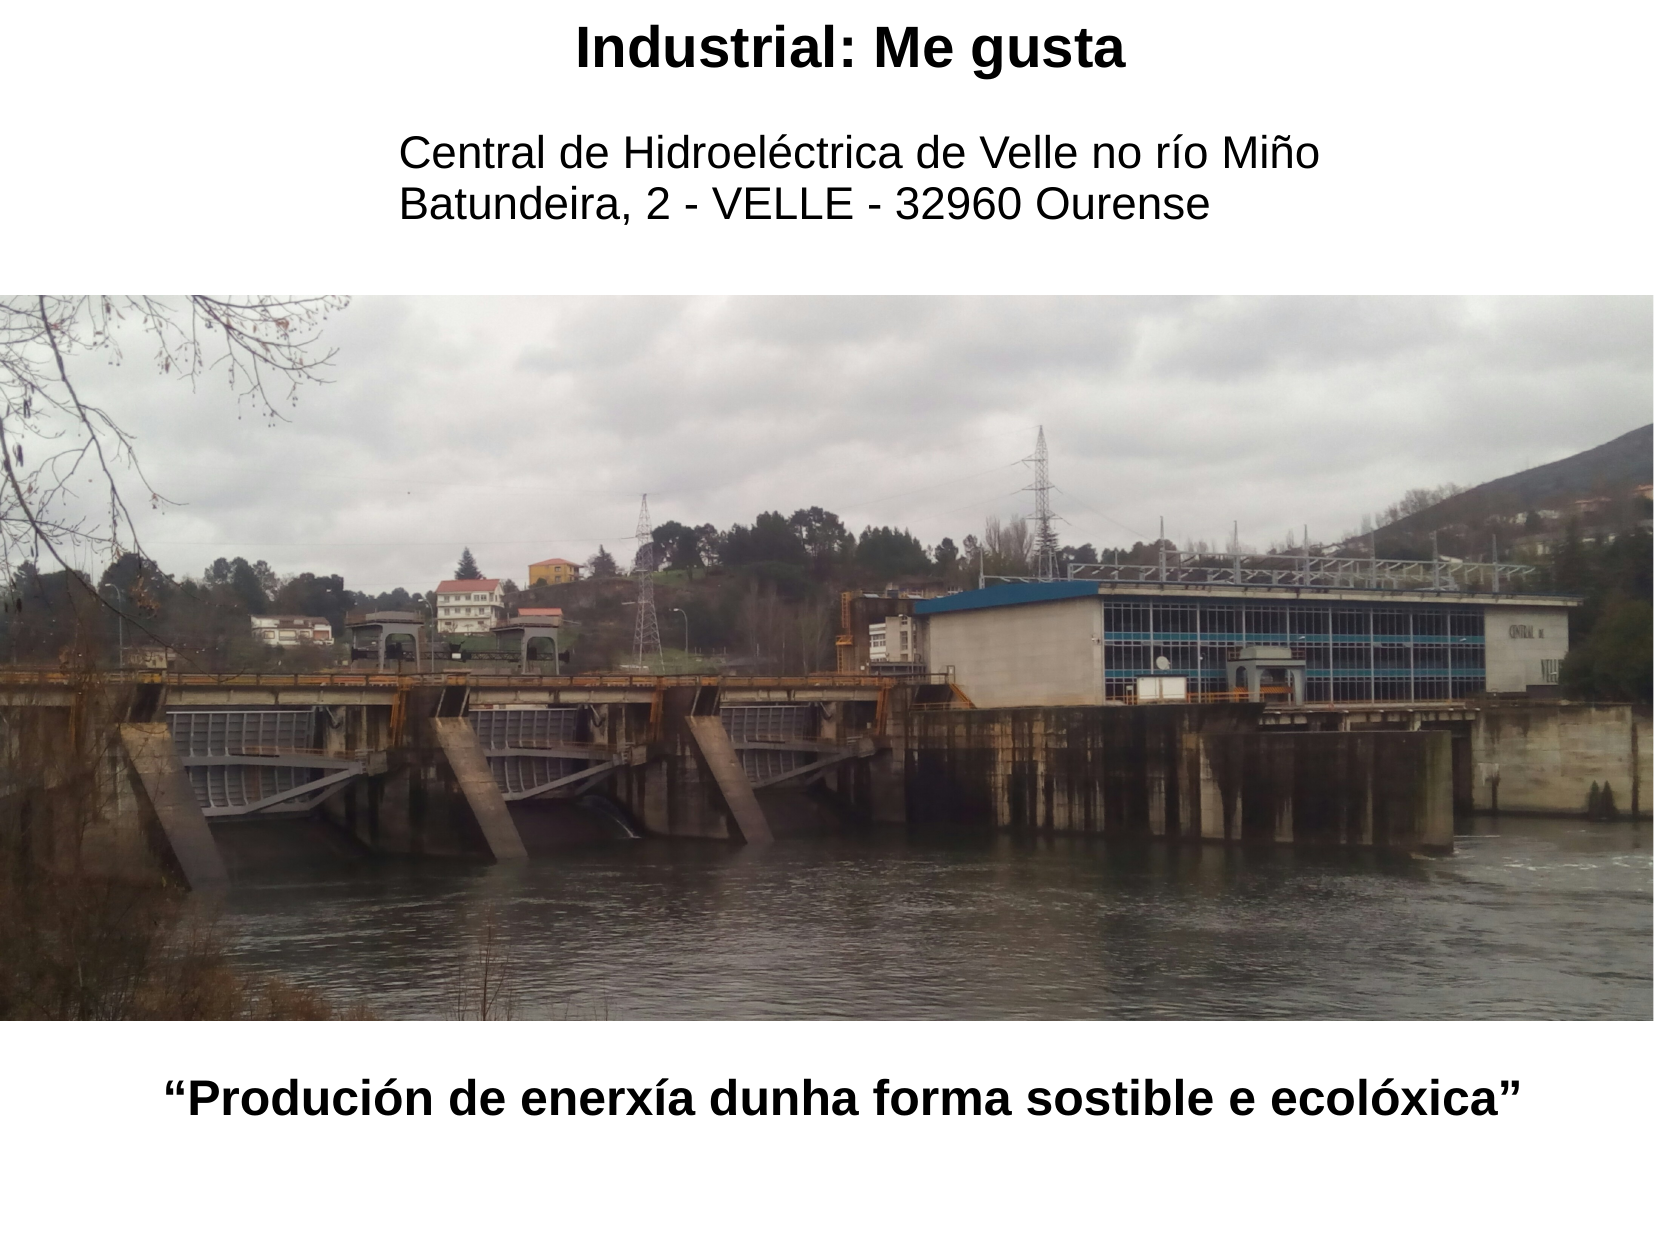

Industrial: Me gusta
Central de Hidroeléctrica de Velle no río Miño
Batundeira, 2 - VELLE - 32960 Ourense
“Produción de enerxía dunha forma sostible e ecolóxica”